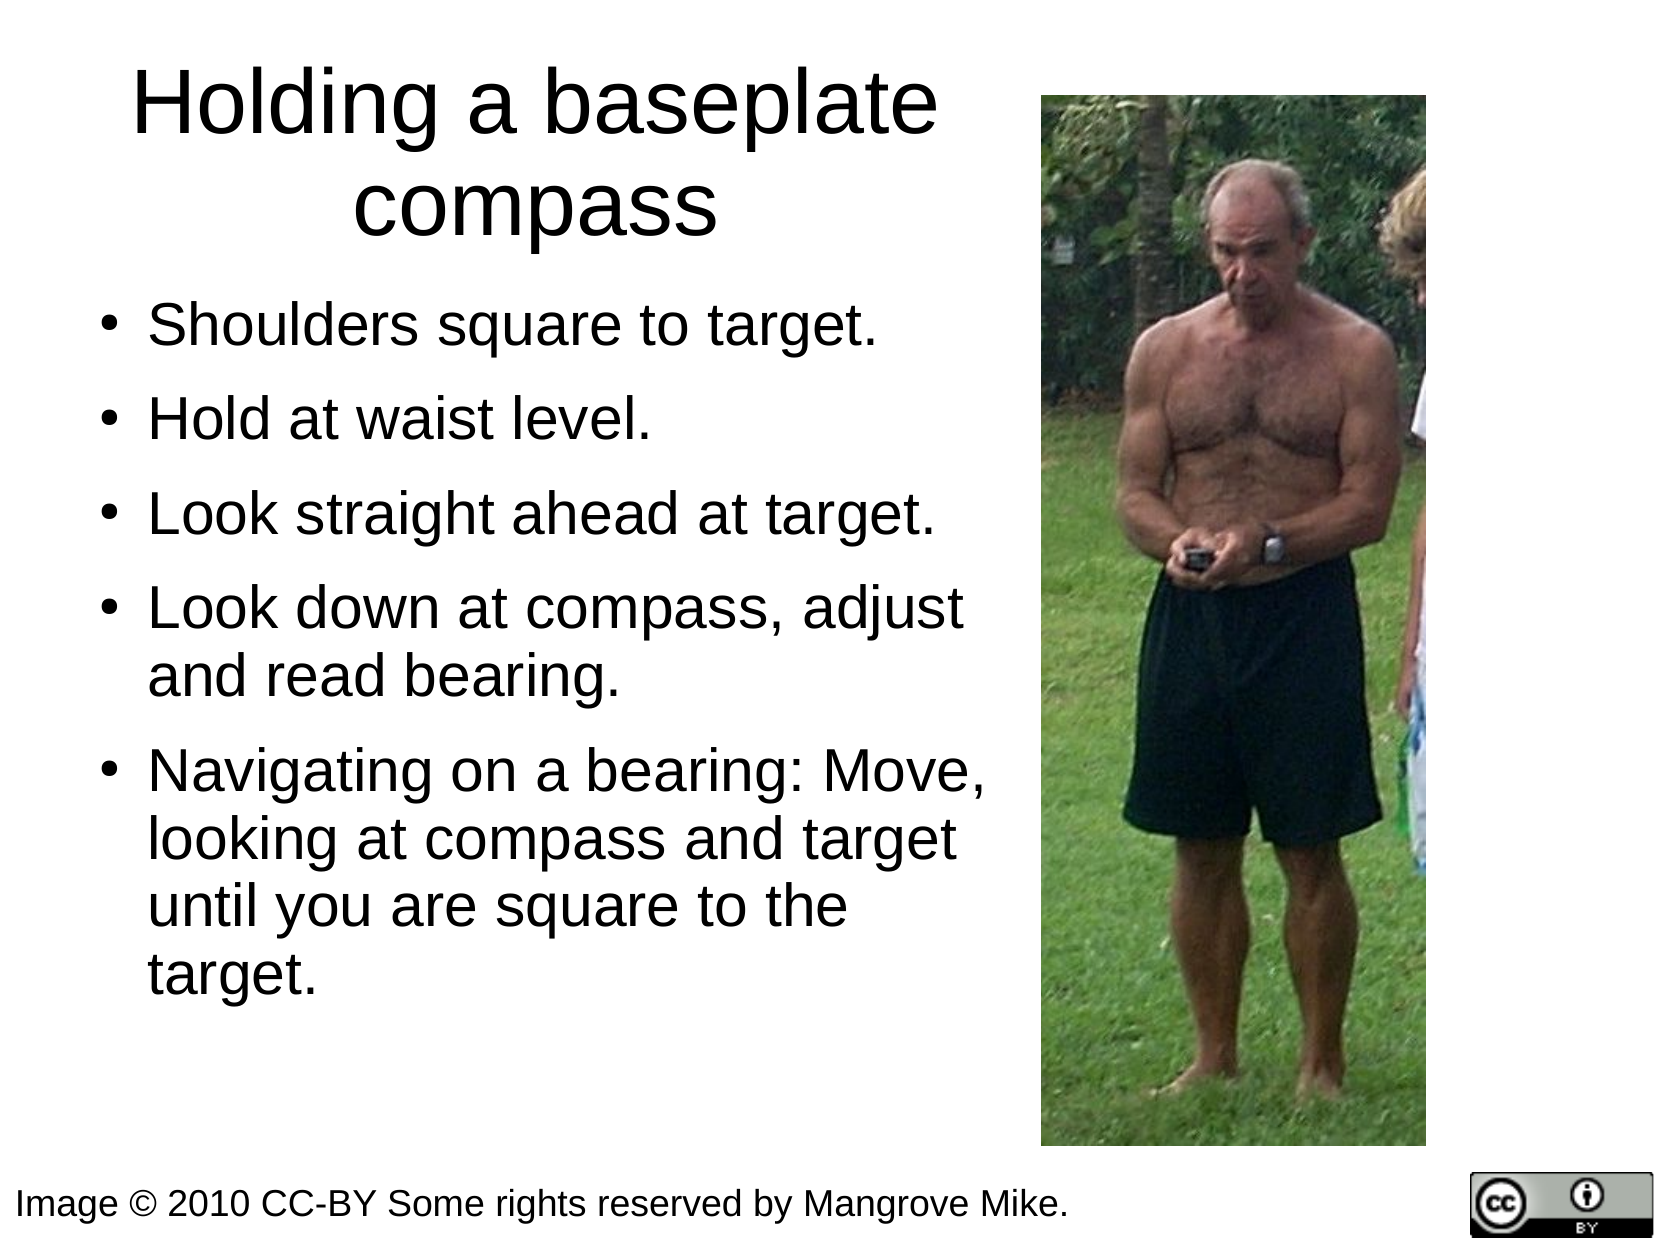

# Holding a baseplate compass
Shoulders square to target.
Hold at waist level.
Look straight ahead at target.
Look down at compass, adjust and read bearing.
Navigating on a bearing: Move, looking at compass and target until you are square to the target.
Image © 2010 CC-BY Some rights reserved by Mangrove Mike.